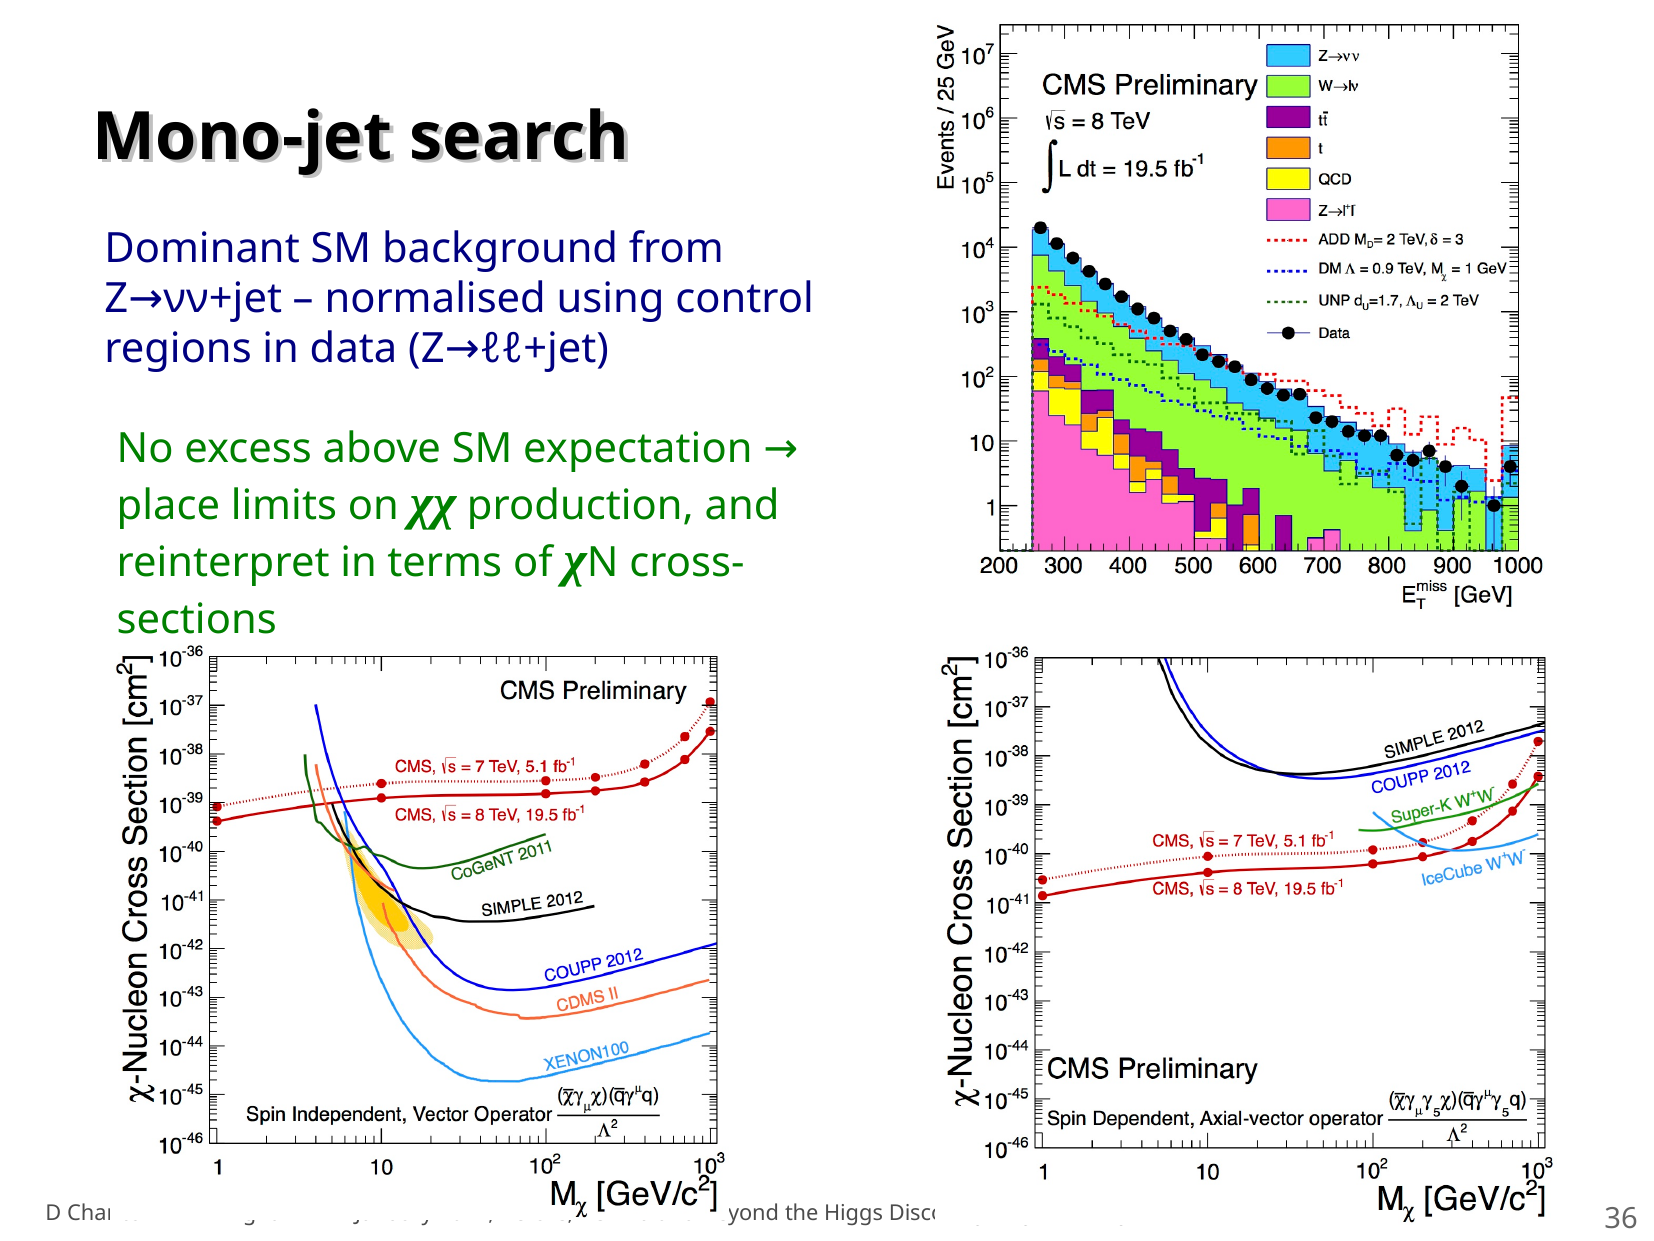

Mono-jet search
Dominant SM background from Z→νν+jet – normalised using control regions in data (Z→ℓℓ+jet)
No excess above SM expectation → place limits on χχ production, and reinterpret in terms of χN cross-sections